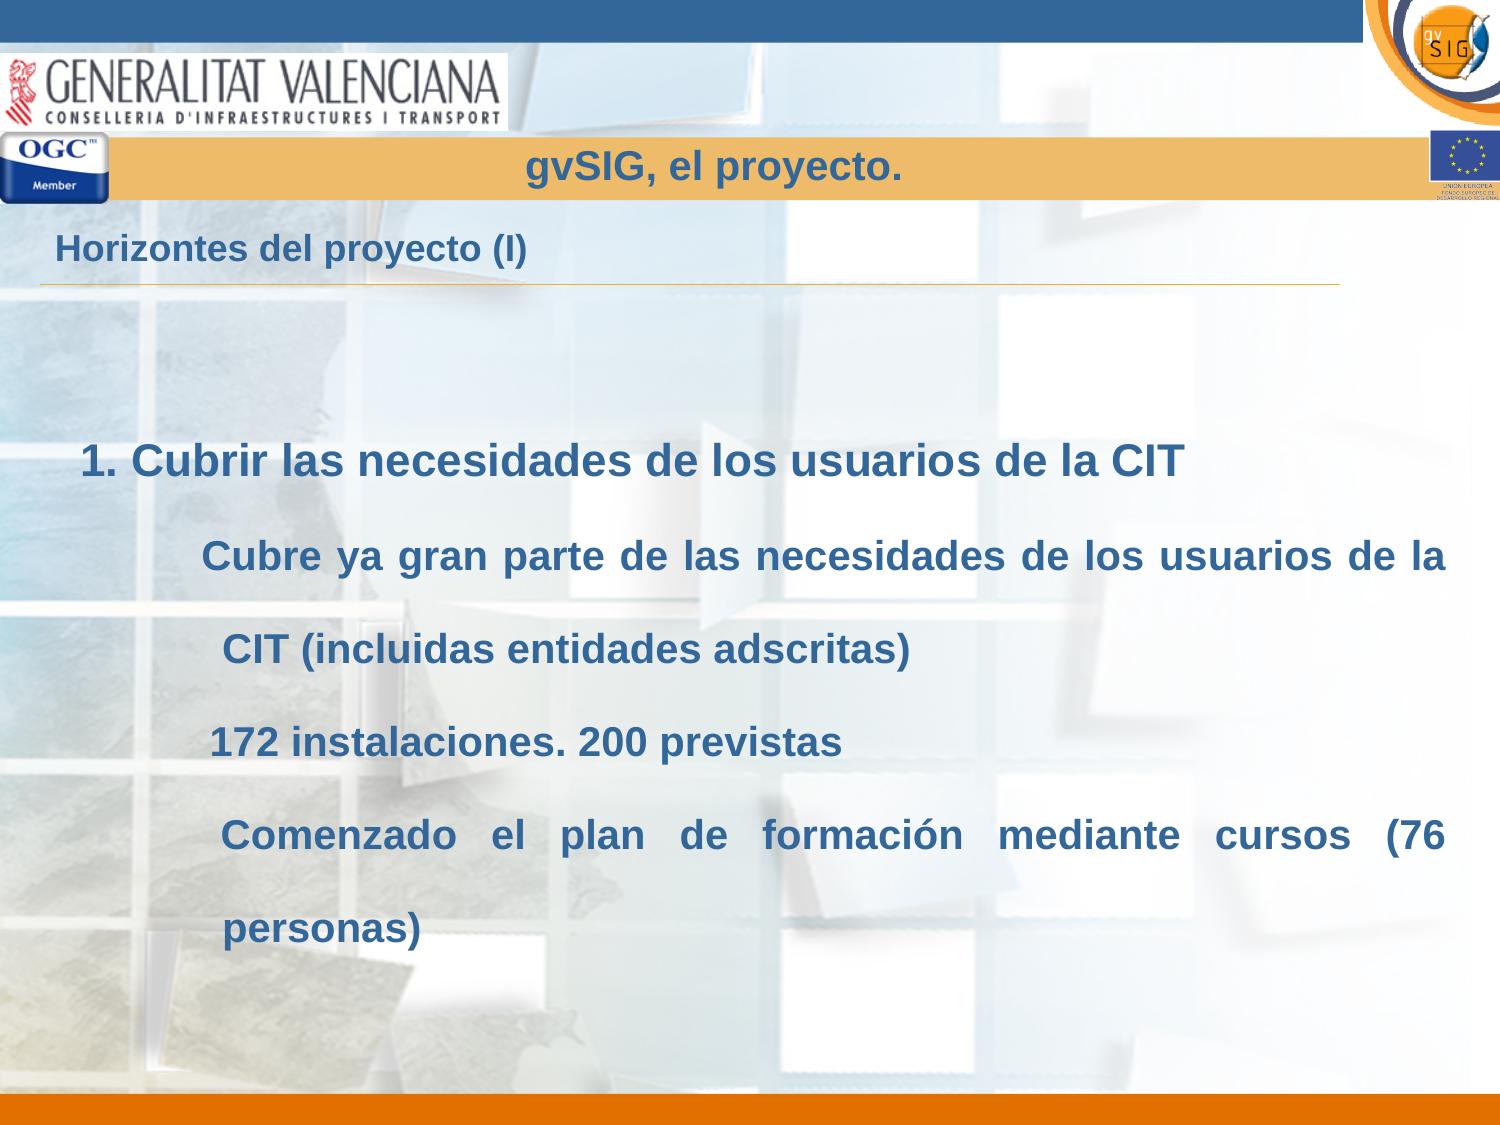

gvSIG, el proyecto.
Horizontes del proyecto (I)
1. Cubrir las necesidades de los usuarios de la CIT
 Cubre ya gran parte de las necesidades de los usuarios de la CIT (incluidas entidades adscritas)
 172 instalaciones. 200 previstas
 Comenzado el plan de formación mediante cursos (76 personas)